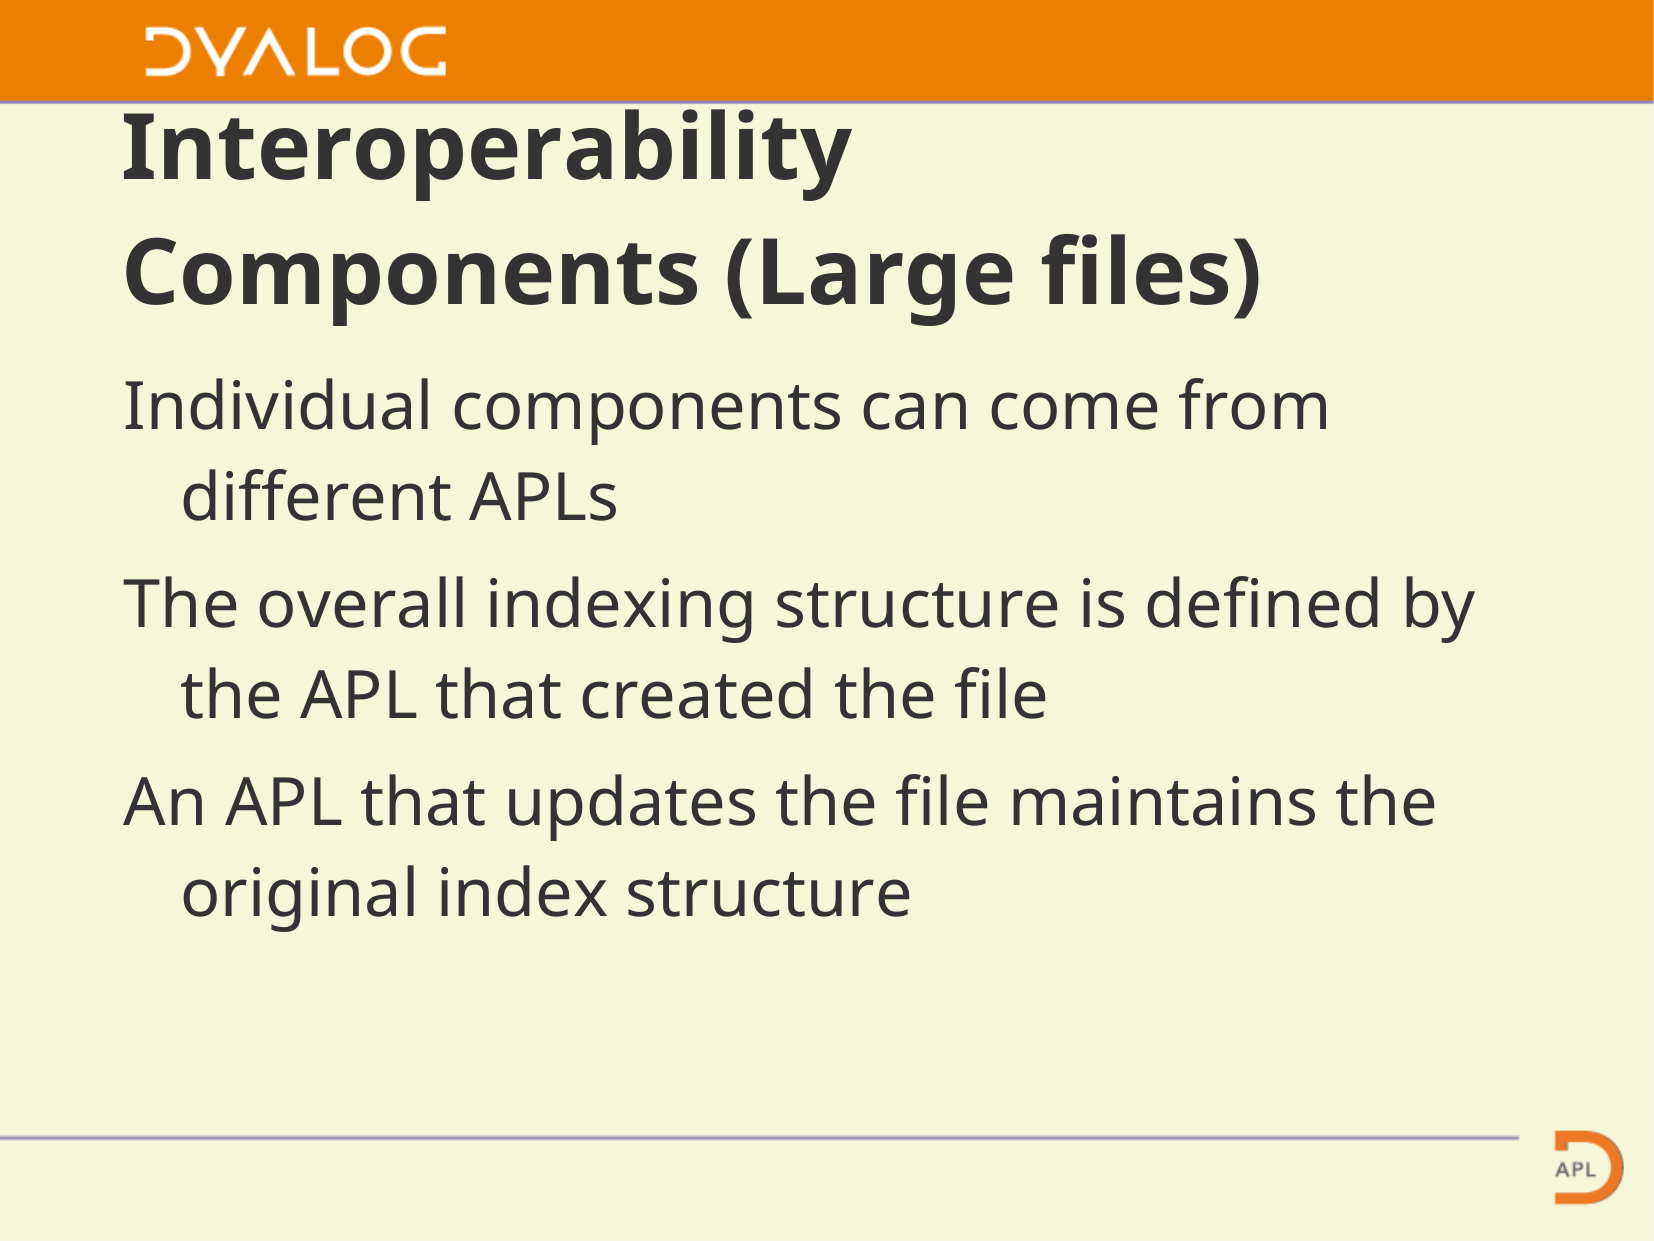

# Interoperability Components (Large files)
Individual components can come from different APLs
The overall indexing structure is defined by the APL that created the file
An APL that updates the file maintains the original index structure